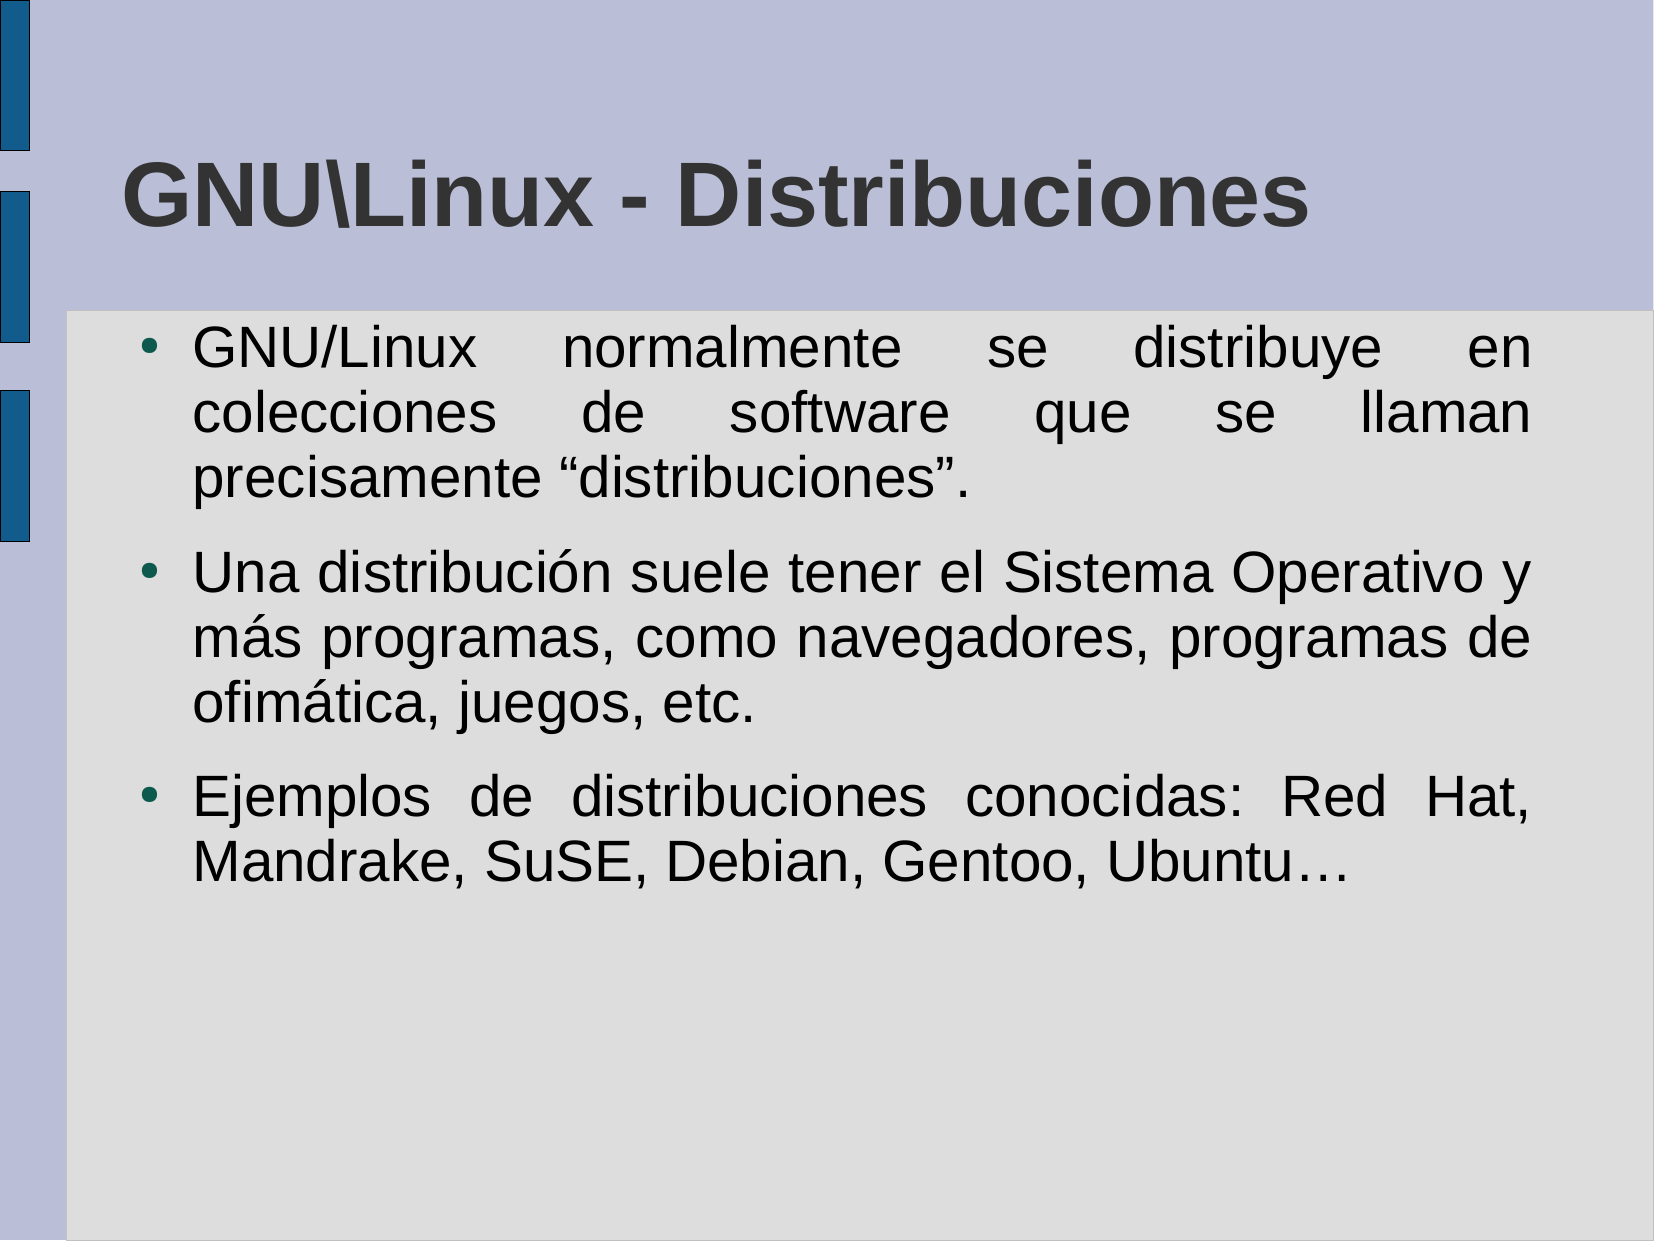

# GNU\Linux - Distribuciones
GNU/Linux normalmente se distribuye en colecciones de software que se llaman precisamente “distribuciones”.
Una distribución suele tener el Sistema Operativo y más programas, como navegadores, programas de ofimática, juegos, etc.
Ejemplos de distribuciones conocidas: Red Hat, Mandrake, SuSE, Debian, Gentoo, Ubuntu…